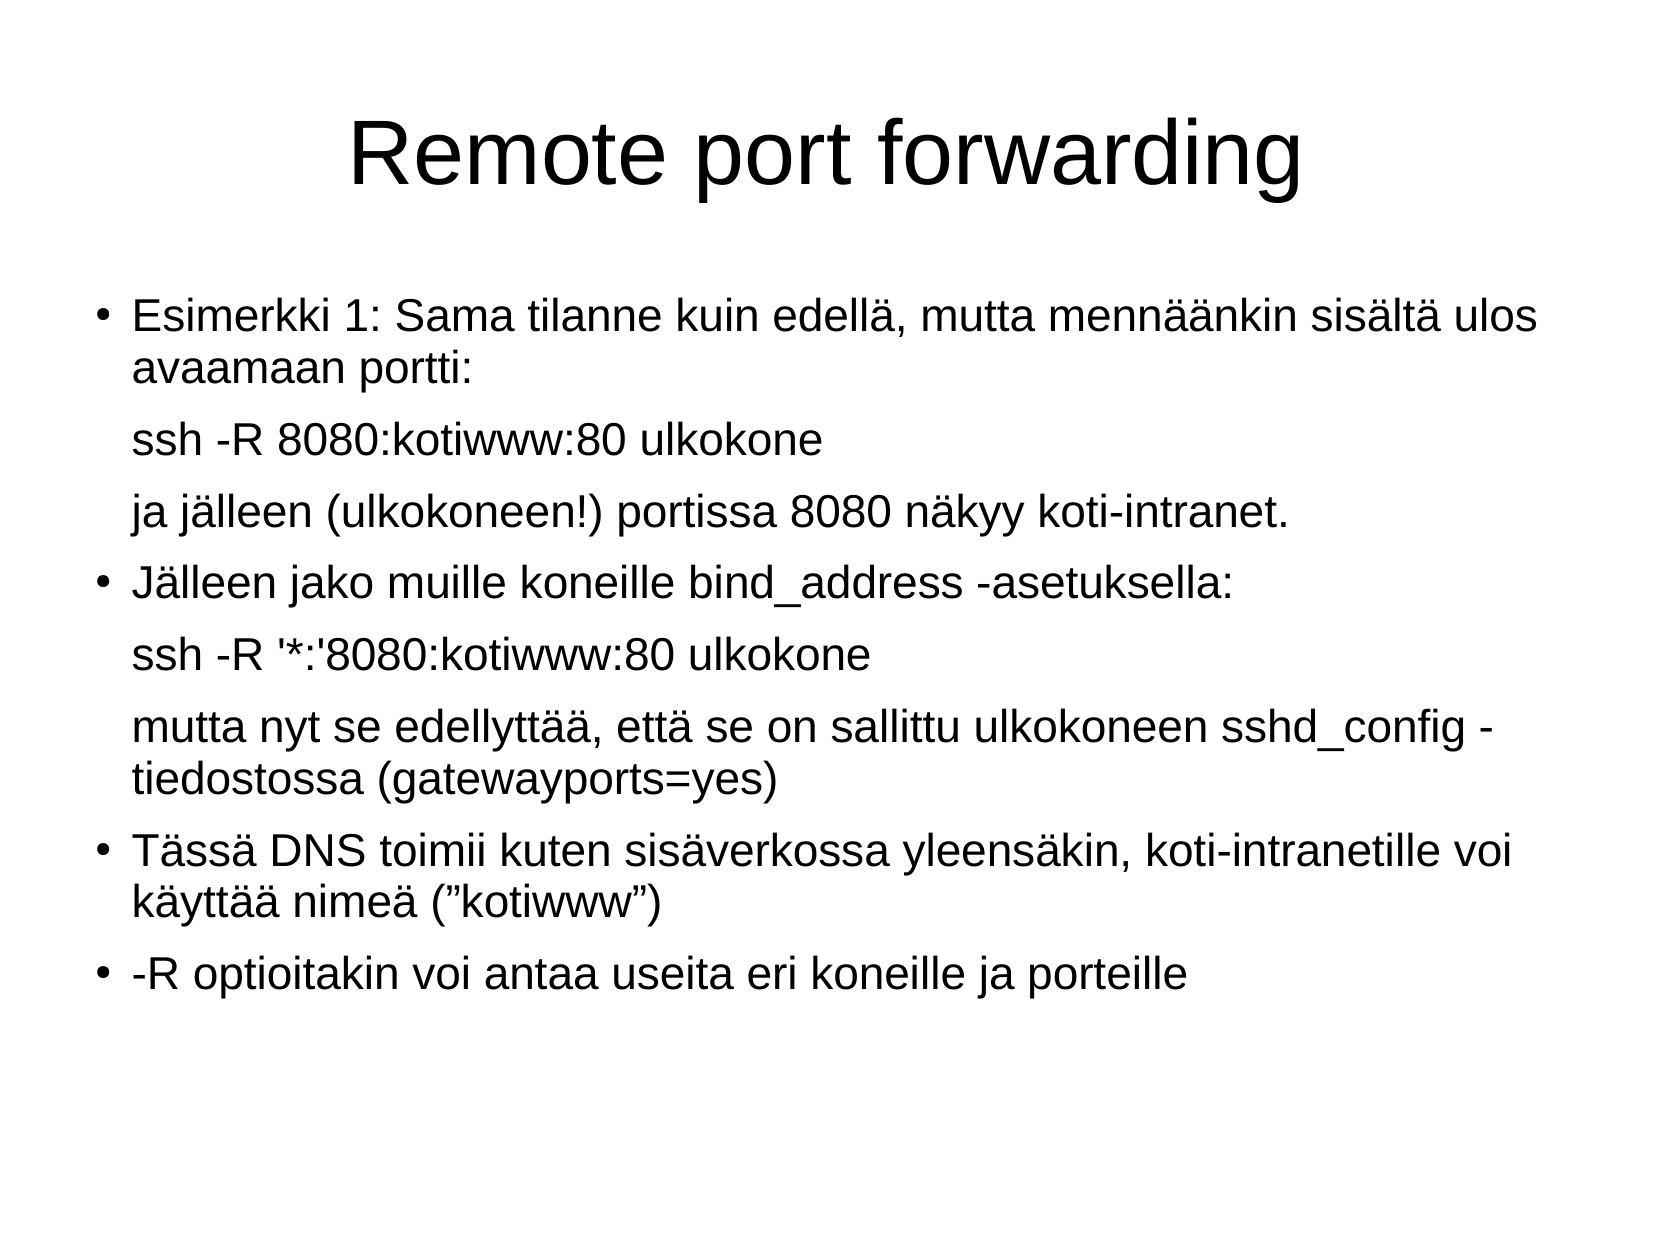

# Remote port forwarding
Esimerkki 1: Sama tilanne kuin edellä, mutta mennäänkin sisältä ulos avaamaan portti:
ssh -R 8080:kotiwww:80 ulkokone
ja jälleen (ulkokoneen!) portissa 8080 näkyy koti-intranet.
Jälleen jako muille koneille bind_address -asetuksella:
ssh -R '*:'8080:kotiwww:80 ulkokone
mutta nyt se edellyttää, että se on sallittu ulkokoneen sshd_config -tiedostossa (gatewayports=yes)
Tässä DNS toimii kuten sisäverkossa yleensäkin, koti-intranetille voi käyttää nimeä (”kotiwww”)
-R optioitakin voi antaa useita eri koneille ja porteille